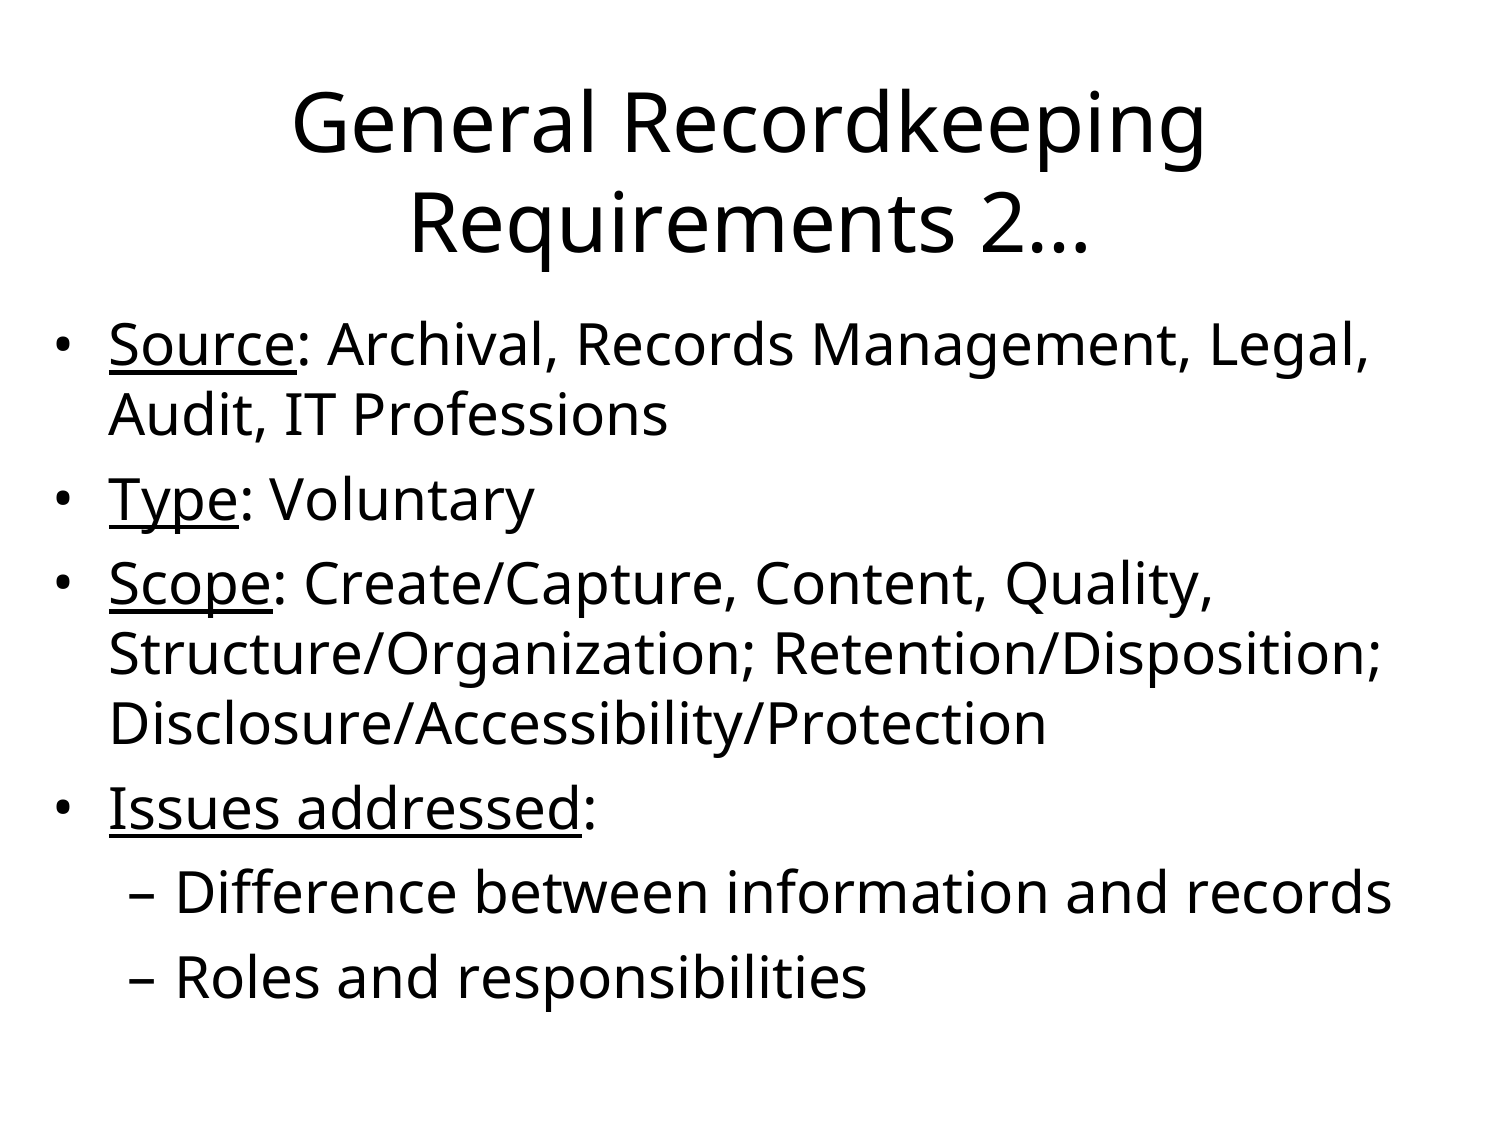

# General Recordkeeping Requirements 2…
Source: Archival, Records Management, Legal, Audit, IT Professions
Type: Voluntary
Scope: Create/Capture, Content, Quality, Structure/Organization; Retention/Disposition; Disclosure/Accessibility/Protection
Issues addressed:
Difference between information and records
Roles and responsibilities